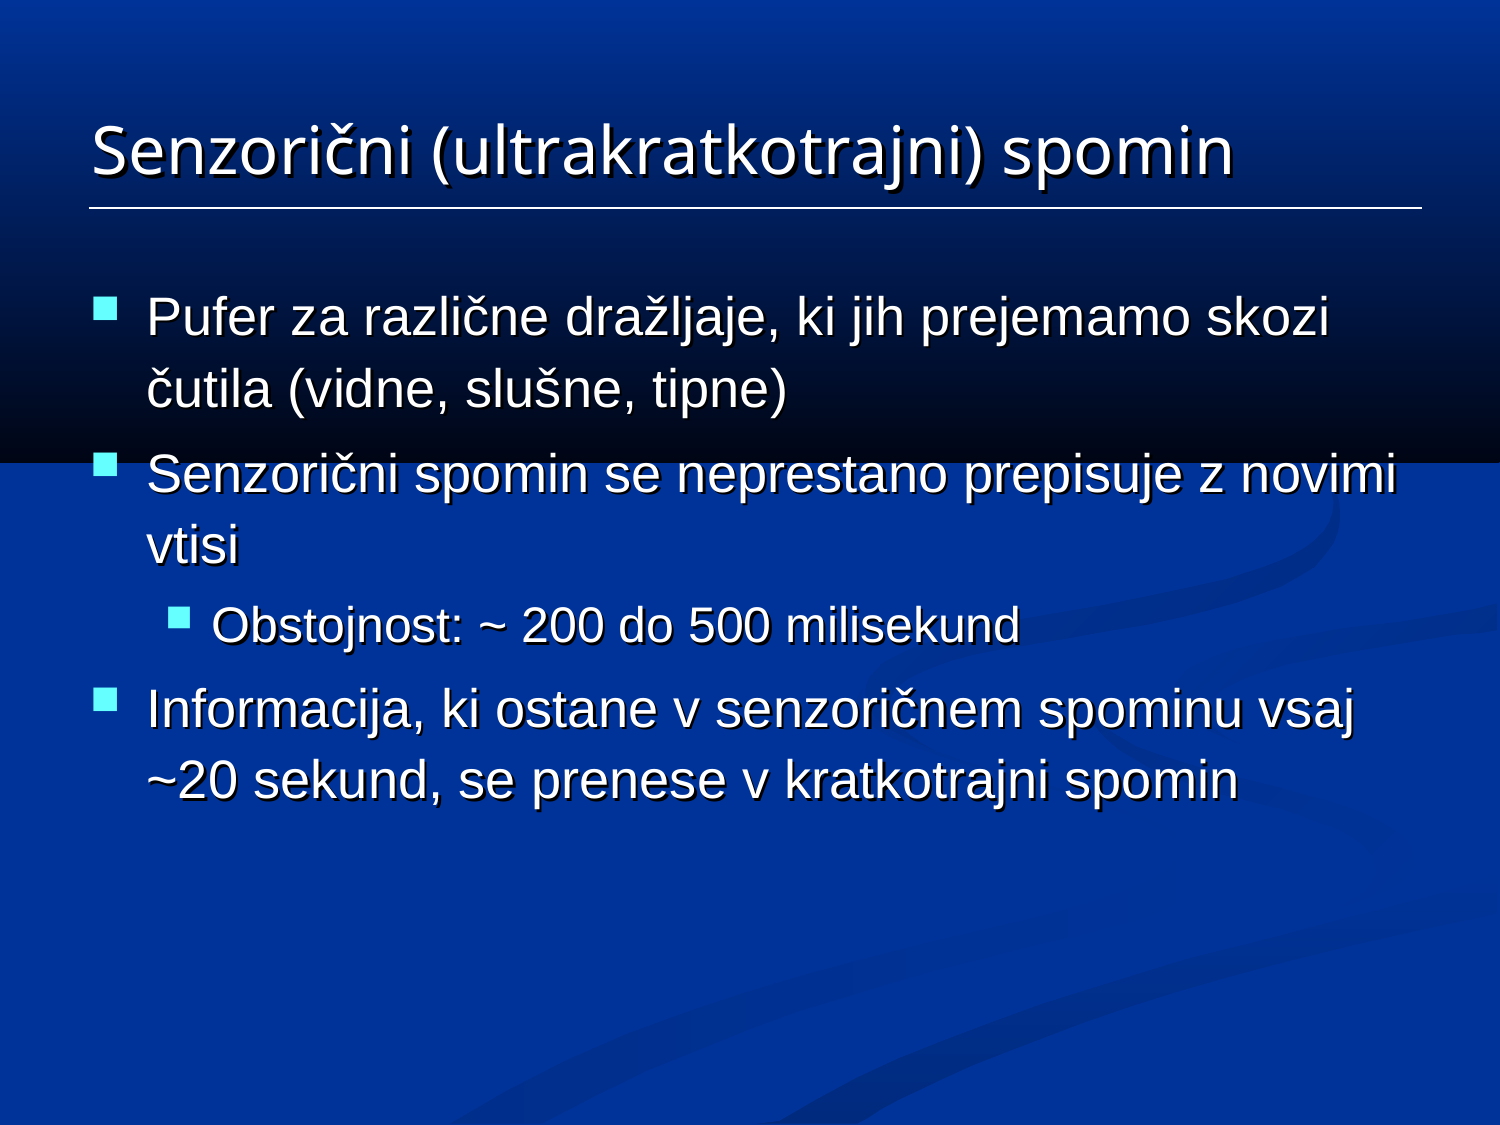

Senzorični (ultrakratkotrajni) spomin
# Pufer za različne dražljaje, ki jih prejemamo skozi čutila (vidne, slušne, tipne)
Senzorični spomin se neprestano prepisuje z novimi vtisi
Obstojnost: ~ 200 do 500 milisekund
Informacija, ki ostane v senzoričnem spominu vsaj ~20 sekund, se prenese v kratkotrajni spomin